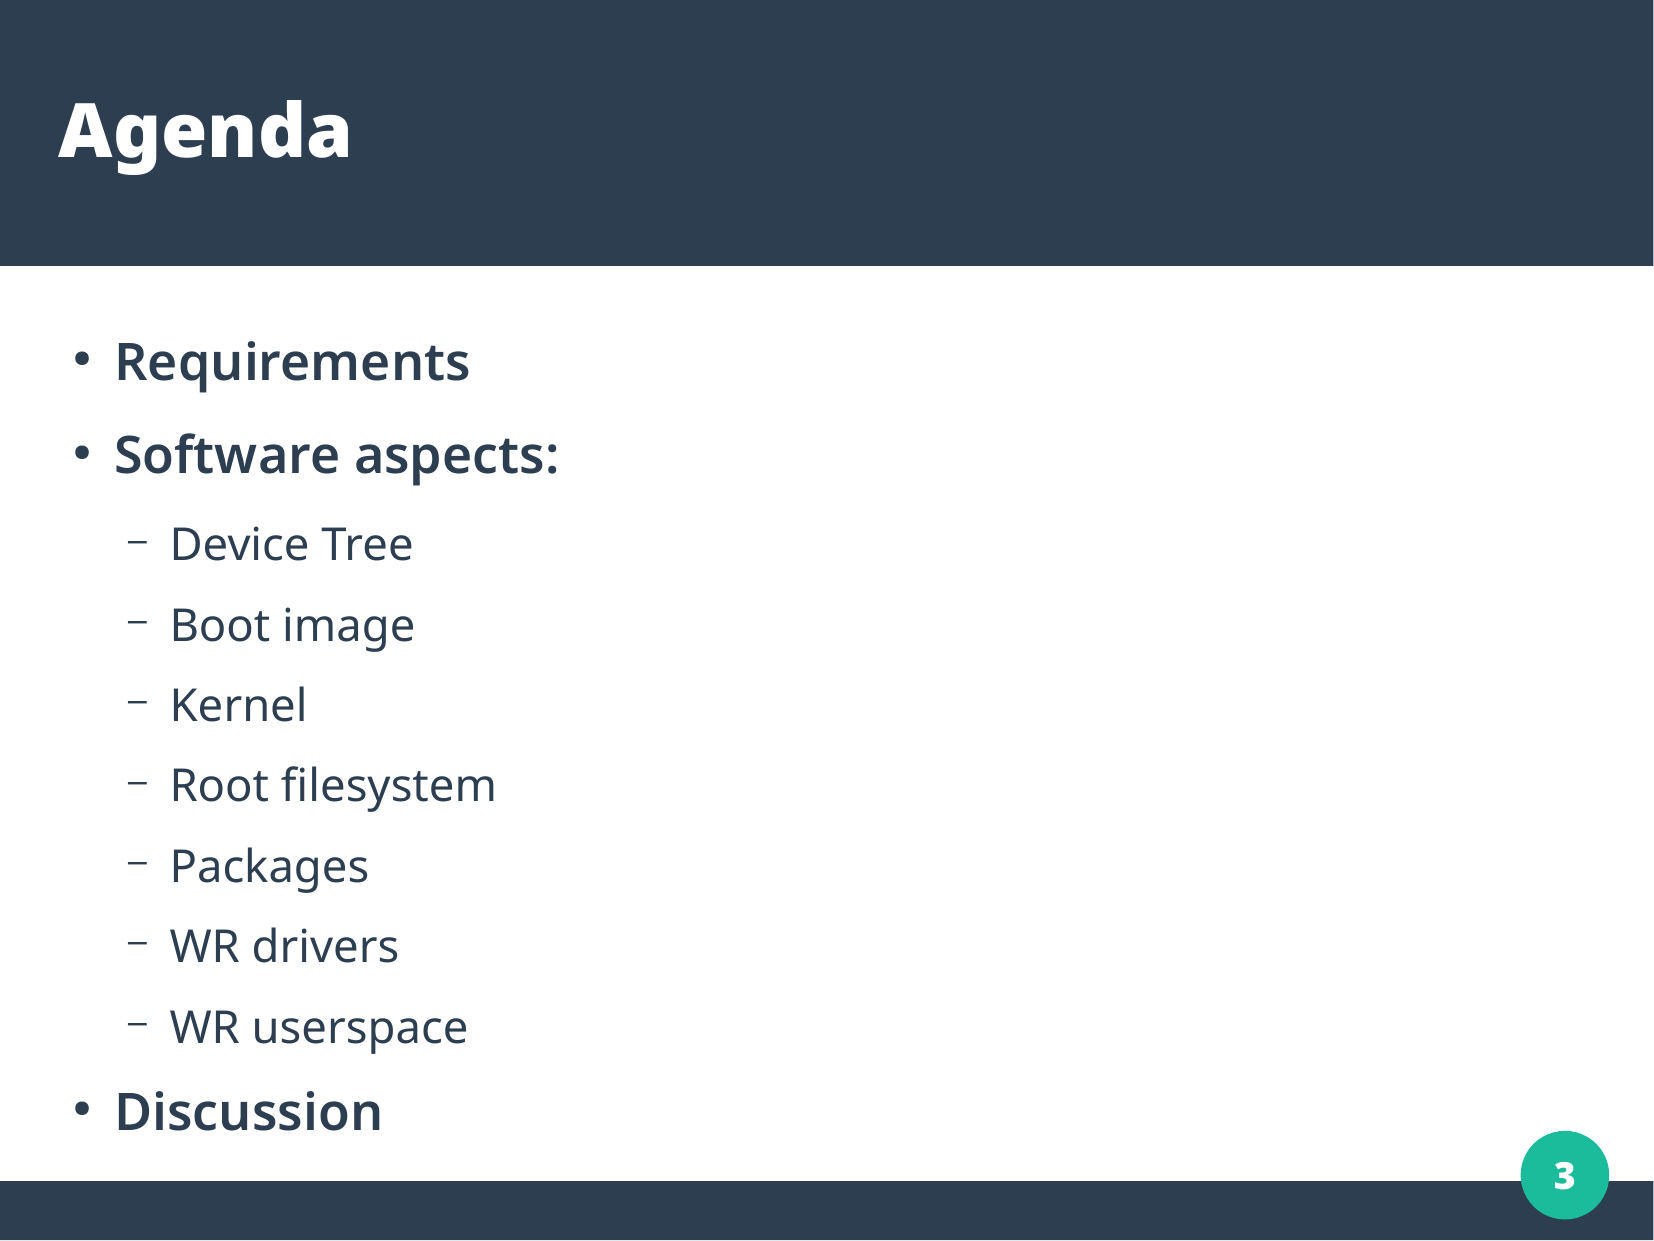

# Agenda
Requirements
Software aspects:
Device Tree
Boot image
Kernel
Root filesystem
Packages
WR drivers
WR userspace
Discussion
3